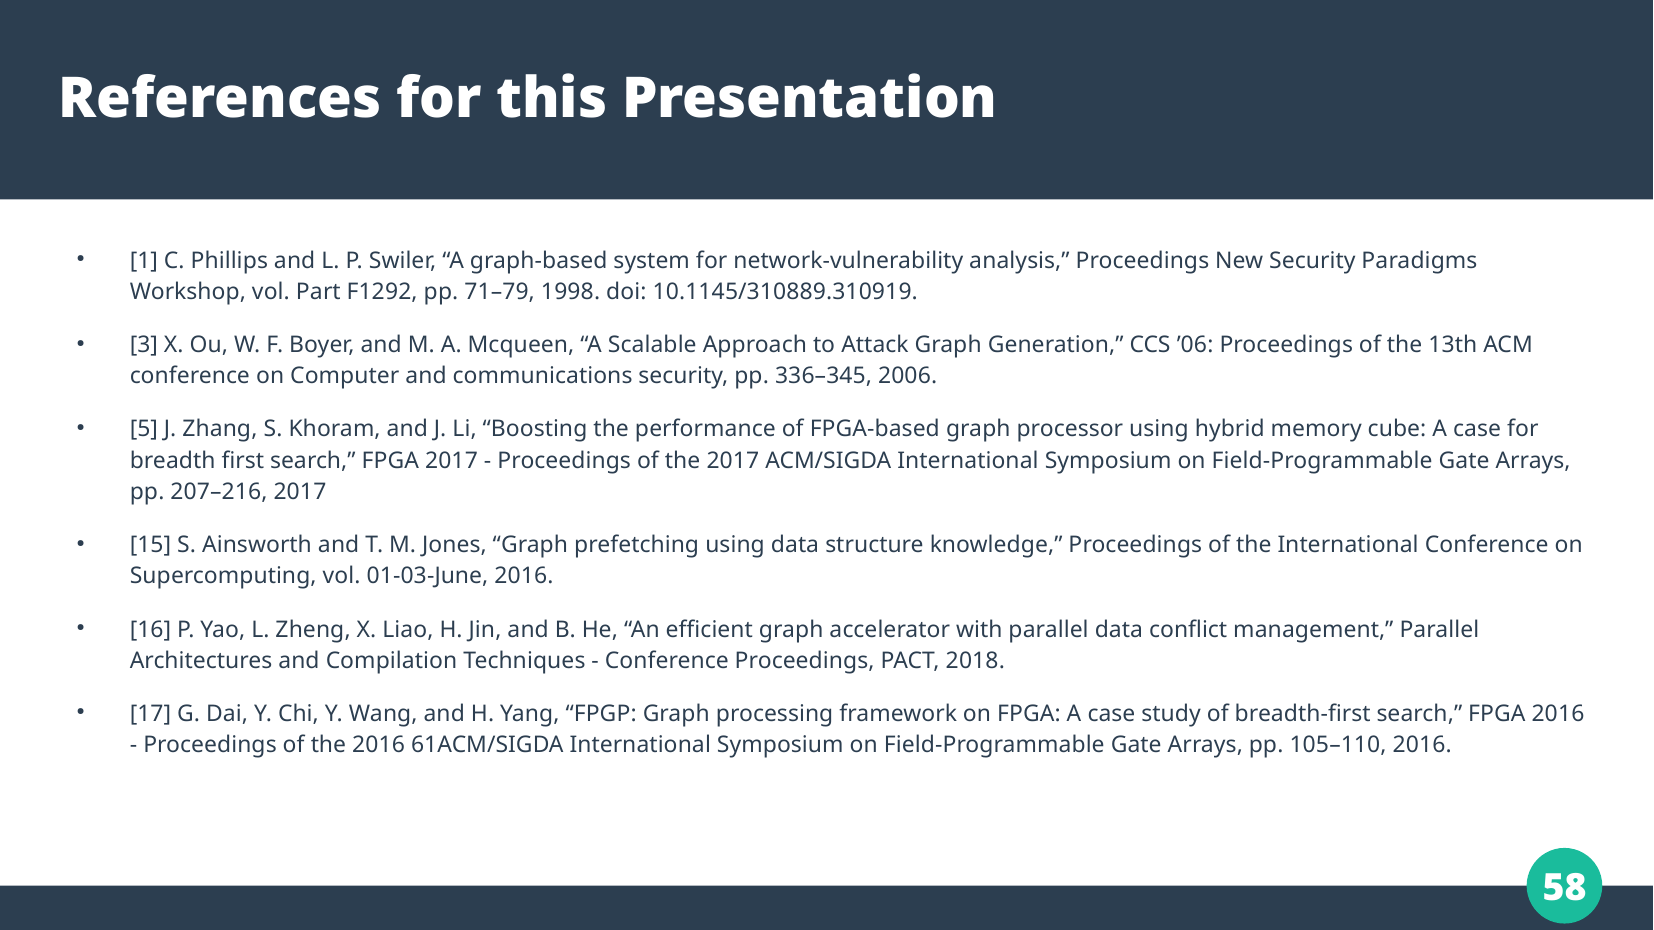

# References for this Presentation
[1] C. Phillips and L. P. Swiler, “A graph-based system for network-vulnerability analysis,” Proceedings New Security Paradigms Workshop, vol. Part F1292, pp. 71–79, 1998. doi: 10.1145/310889.310919.
[3] X. Ou, W. F. Boyer, and M. A. Mcqueen, “A Scalable Approach to Attack Graph Generation,” CCS ’06: Proceedings of the 13th ACM conference on Computer and communications security, pp. 336–345, 2006.
[5] J. Zhang, S. Khoram, and J. Li, “Boosting the performance of FPGA-based graph processor using hybrid memory cube: A case for breadth first search,” FPGA 2017 - Proceedings of the 2017 ACM/SIGDA International Symposium on Field-Programmable Gate Arrays, pp. 207–216, 2017
[15] S. Ainsworth and T. M. Jones, “Graph prefetching using data structure knowledge,” Proceedings of the International Conference on Supercomputing, vol. 01-03-June, 2016.
[16] P. Yao, L. Zheng, X. Liao, H. Jin, and B. He, “An efficient graph accelerator with parallel data conflict management,” Parallel Architectures and Compilation Techniques - Conference Proceedings, PACT, 2018.
[17] G. Dai, Y. Chi, Y. Wang, and H. Yang, “FPGP: Graph processing framework on FPGA: A case study of breadth-first search,” FPGA 2016 - Proceedings of the 2016 61ACM/SIGDA International Symposium on Field-Programmable Gate Arrays, pp. 105–110, 2016.